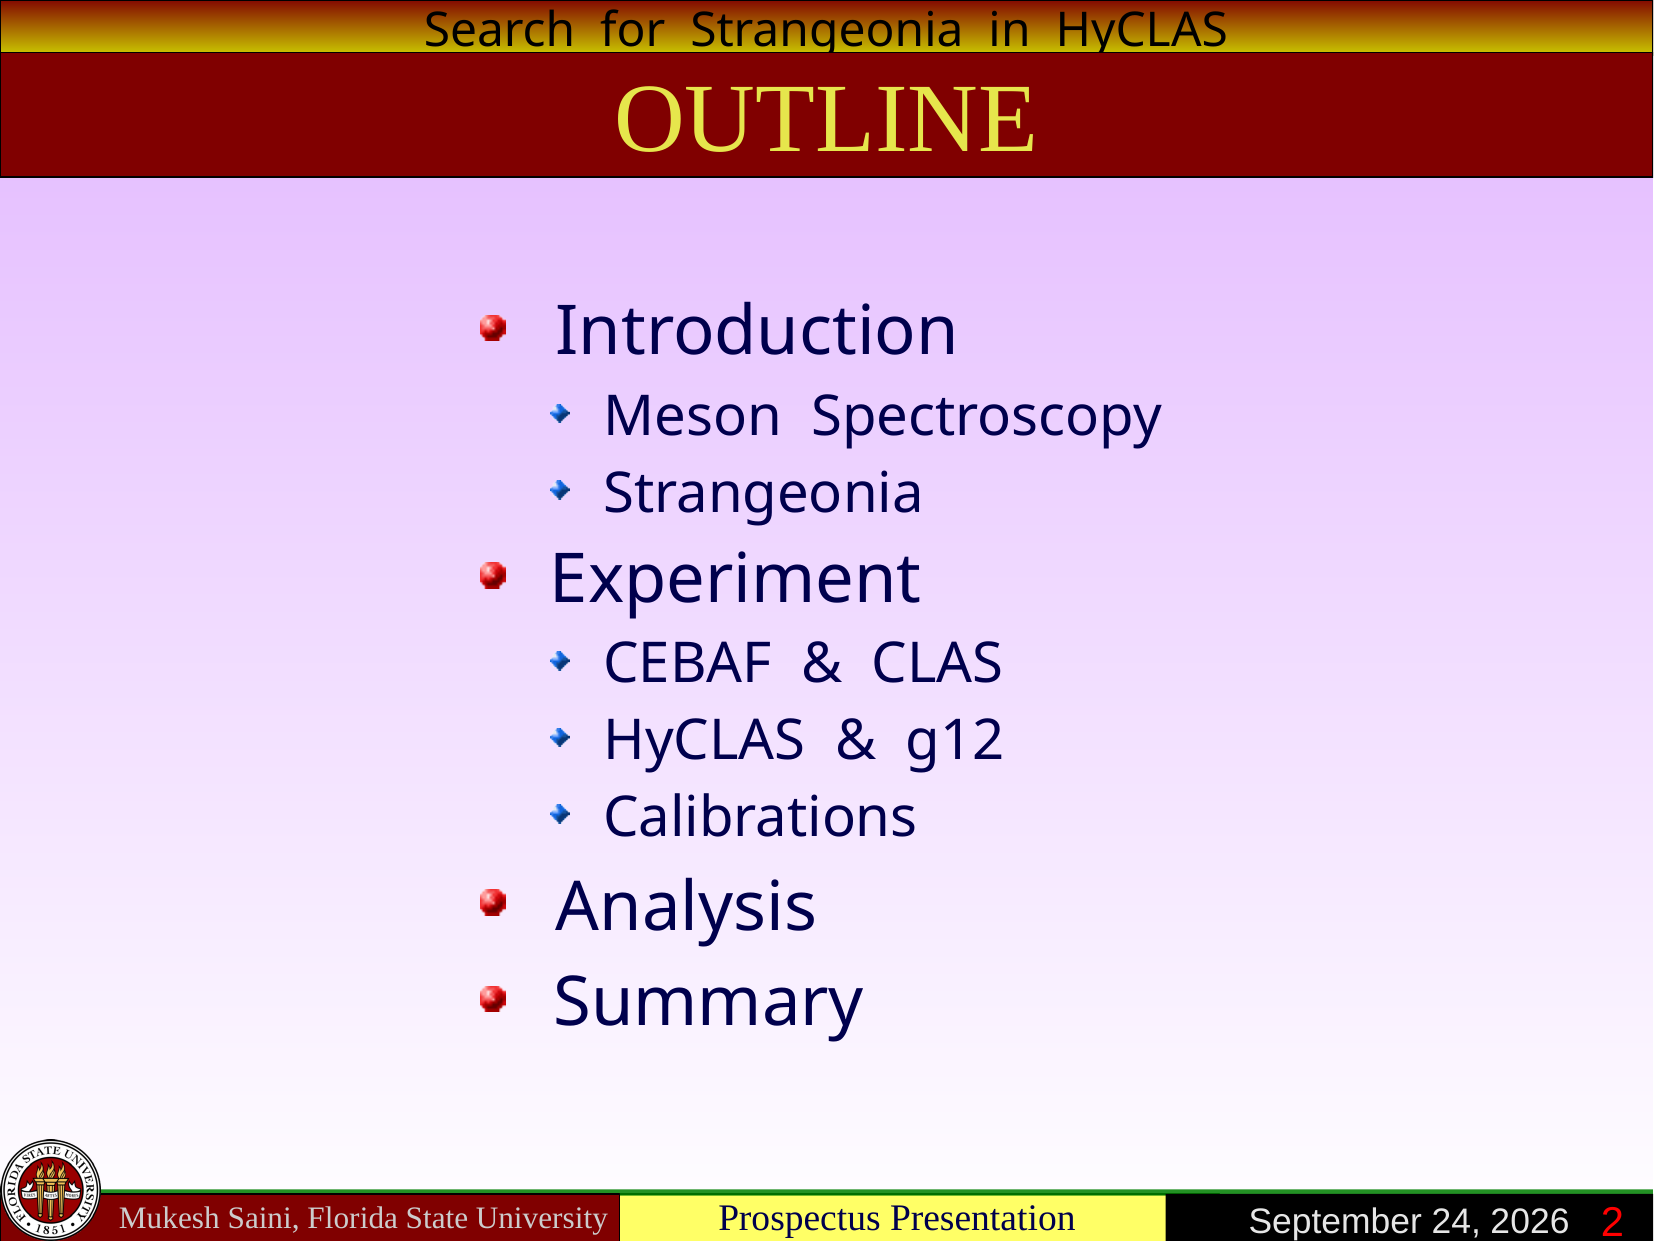

OUTLINE
 Introduction
 Meson Spectroscopy
 Strangeonia
 Experiment
 CEBAF & CLAS
 HyCLAS & g12
 Calibrations
 Analysis
 Summary